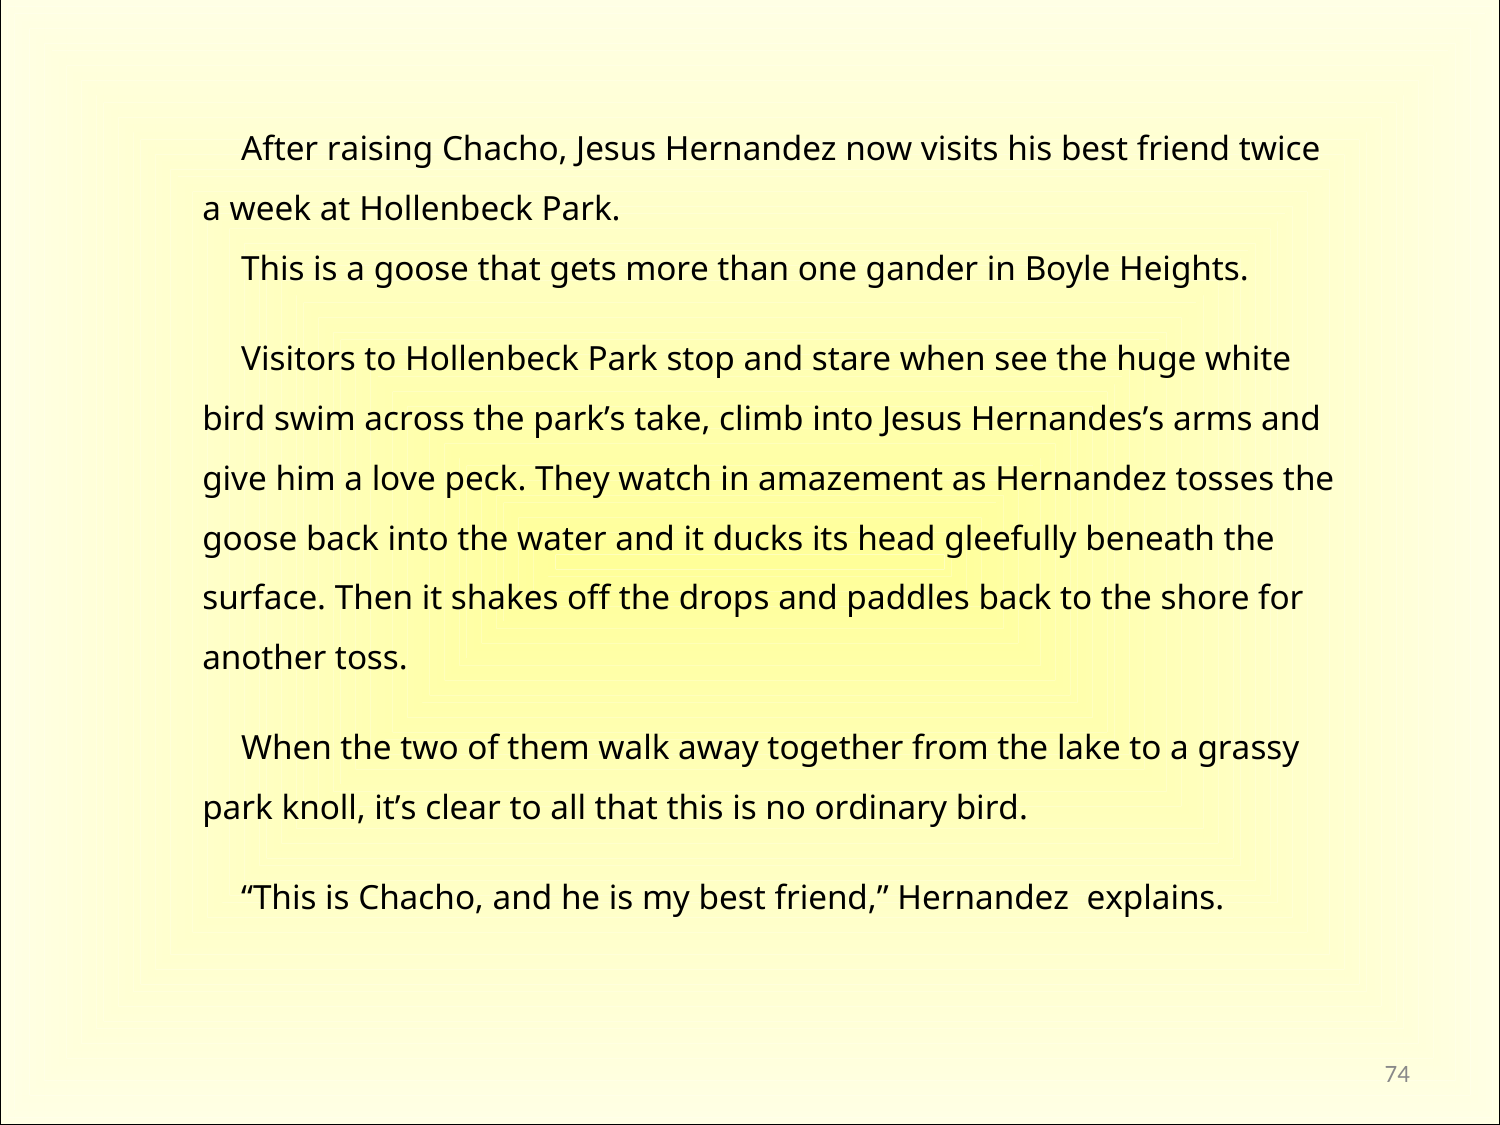

After raising Chacho, Jesus Hernandez now visits his best friend twice a week at Hollenbeck Park.
This is a goose that gets more than one gander in Boyle Heights.
Visitors to Hollenbeck Park stop and stare when see the huge white bird swim across the park’s take, climb into Jesus Hernandes’s arms and give him a love peck. They watch in amazement as Hernandez tosses the goose back into the water and it ducks its head gleefully beneath the surface. Then it shakes off the drops and paddles back to the shore for another toss.
When the two of them walk away together from the lake to a grassy park knoll, it’s clear to all that this is no ordinary bird.
“This is Chacho, and he is my best friend,” Hernandez explains.